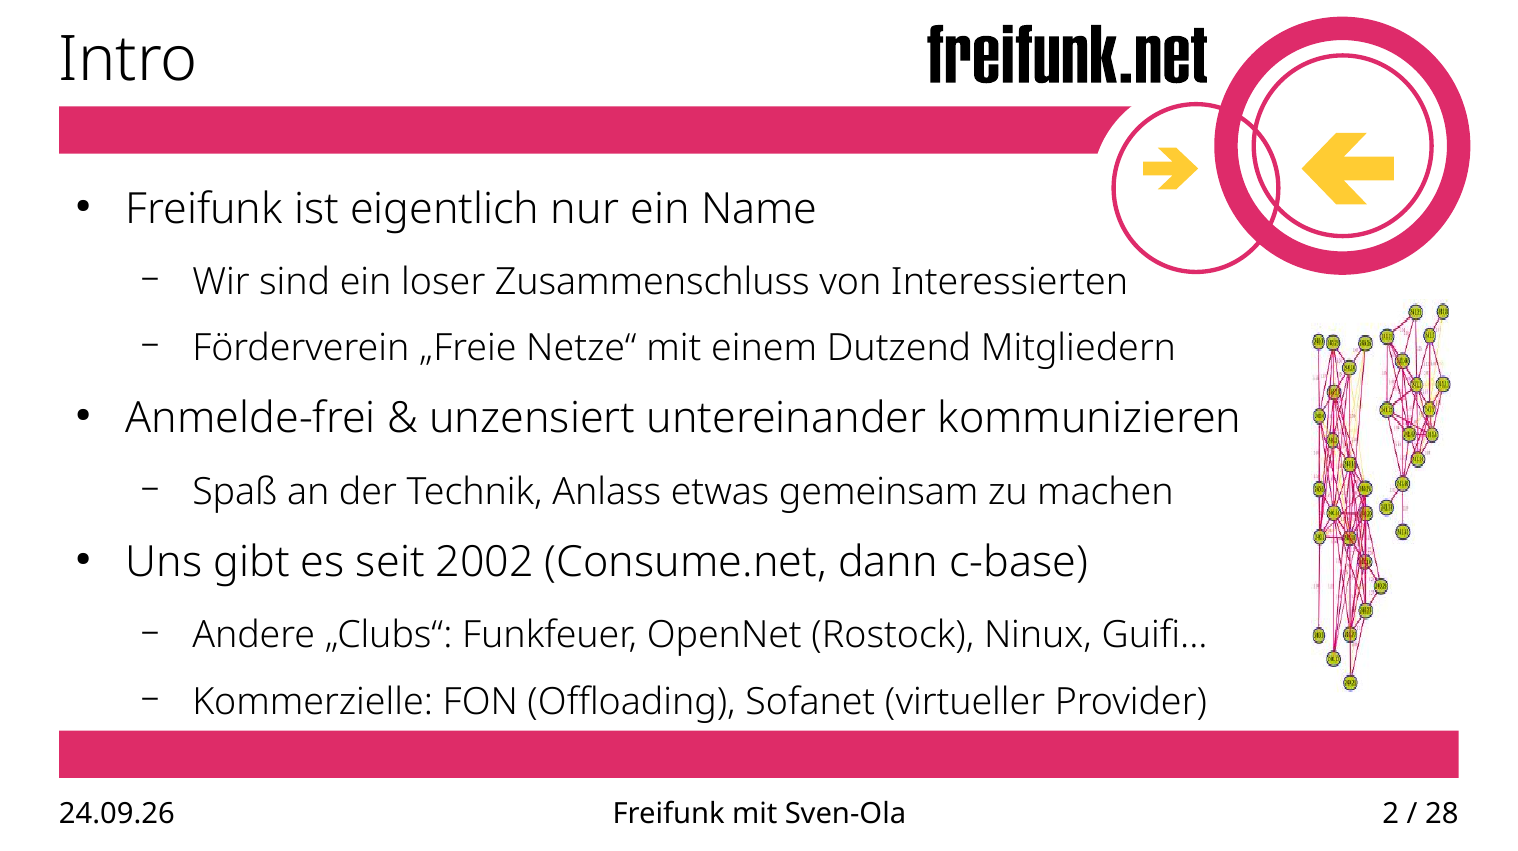

# Intro
Freifunk ist eigentlich nur ein Name
Wir sind ein loser Zusammenschluss von Interessierten
Förderverein „Freie Netze“ mit einem Dutzend Mitgliedern
Anmelde-frei & unzensiert untereinander kommunizieren
Spaß an der Technik, Anlass etwas gemeinsam zu machen
Uns gibt es seit 2002 (Consume.net, dann c-base)
Andere „Clubs“: Funkfeuer, OpenNet (Rostock), Ninux, Guifi...
Kommerzielle: FON (Offloading), Sofanet (virtueller Provider)
Freifunk mit Sven-Ola
2